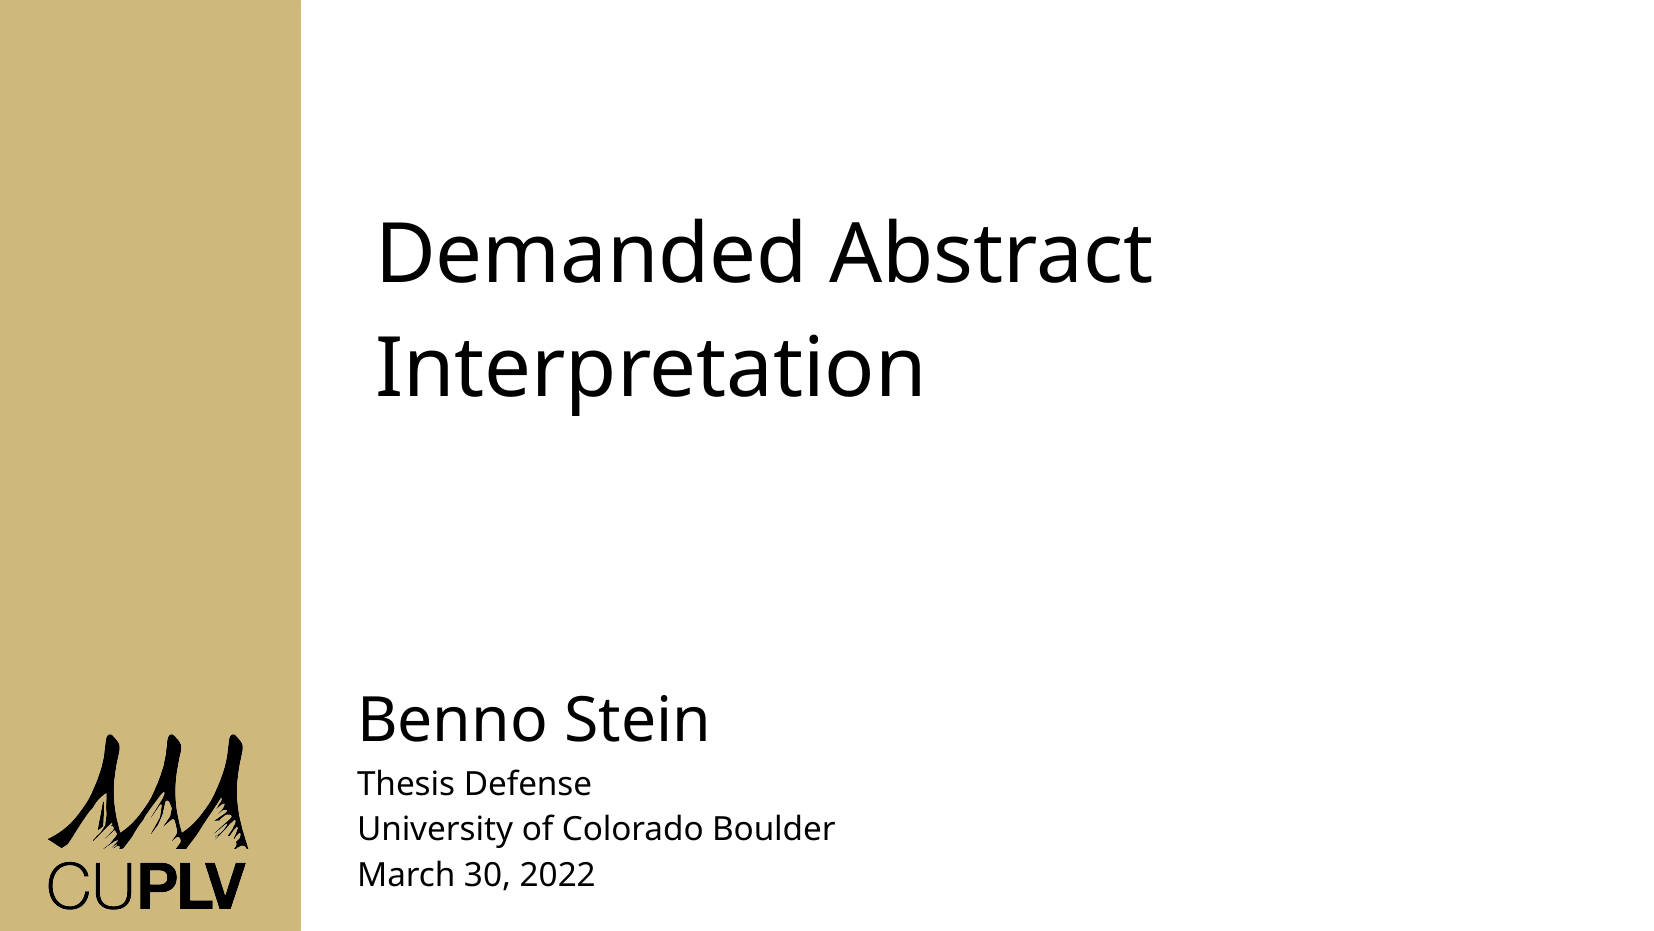

# Demanded Abstract Interpretation
Benno Stein
Thesis Defense
University of Colorado Boulder
March 30, 2022